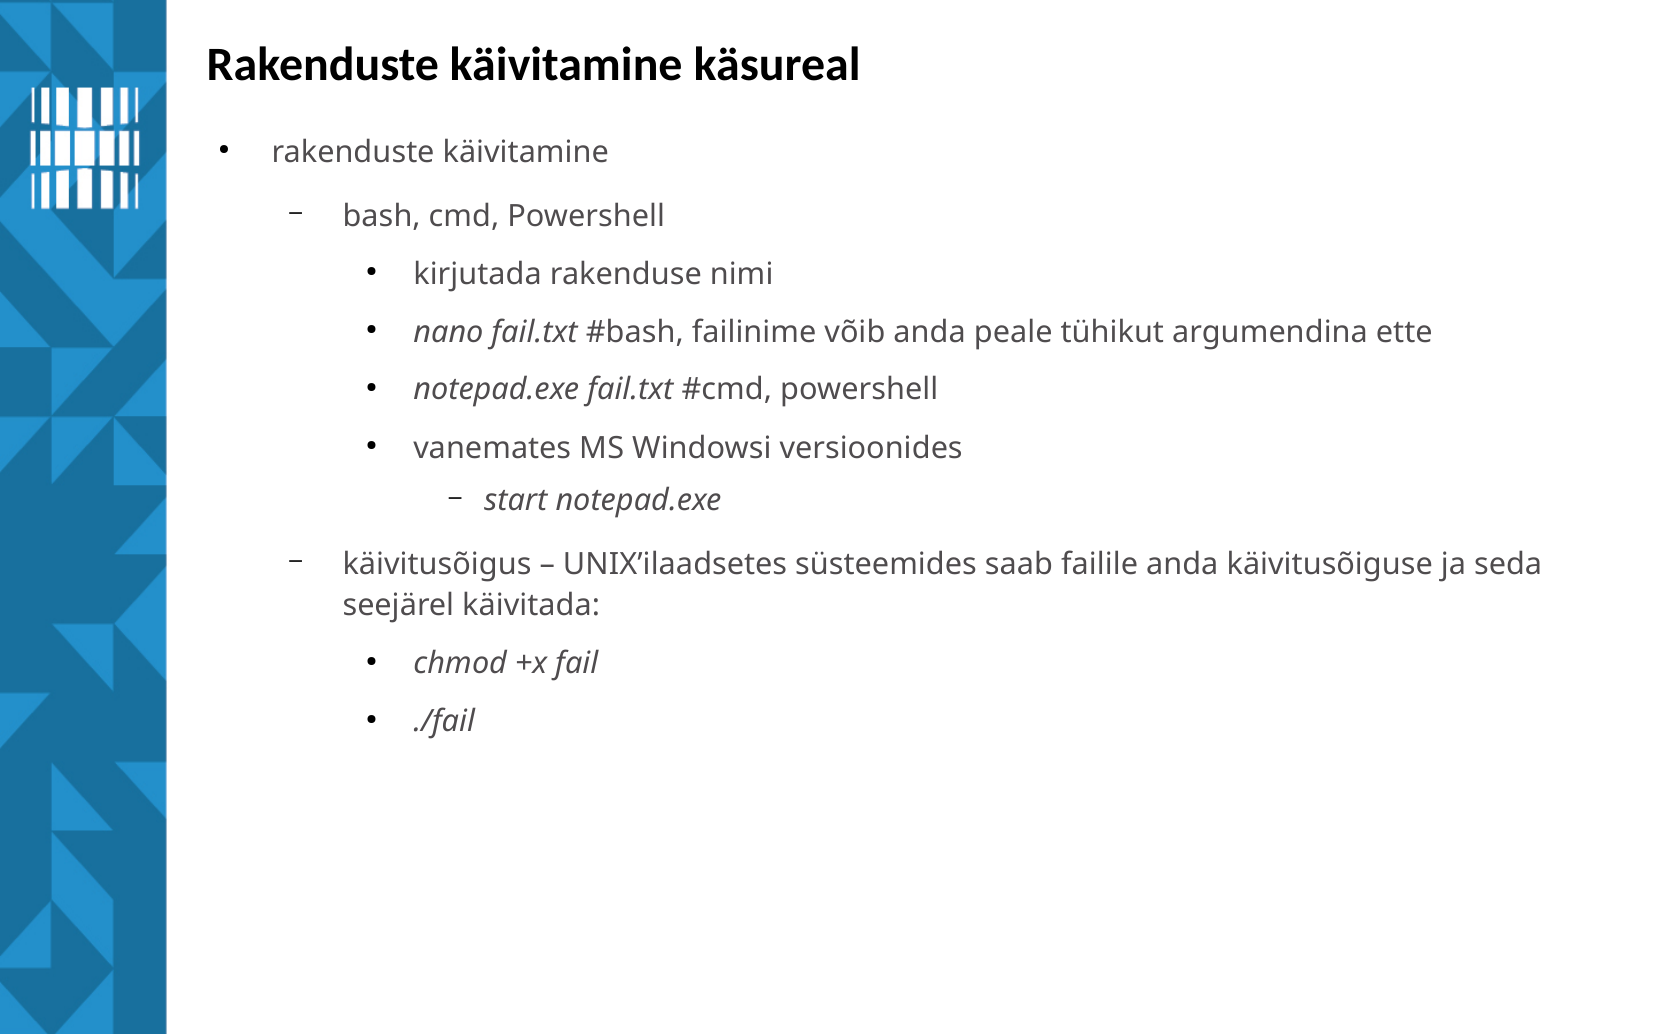

# Rakenduste käivitamine käsureal
rakenduste käivitamine
bash, cmd, Powershell
kirjutada rakenduse nimi
nano fail.txt #bash, failinime võib anda peale tühikut argumendina ette
notepad.exe fail.txt #cmd, powershell
vanemates MS Windowsi versioonides
start notepad.exe
käivitusõigus – UNIX’ilaadsetes süsteemides saab failile anda käivitusõiguse ja seda seejärel käivitada:
chmod +x fail
./fail